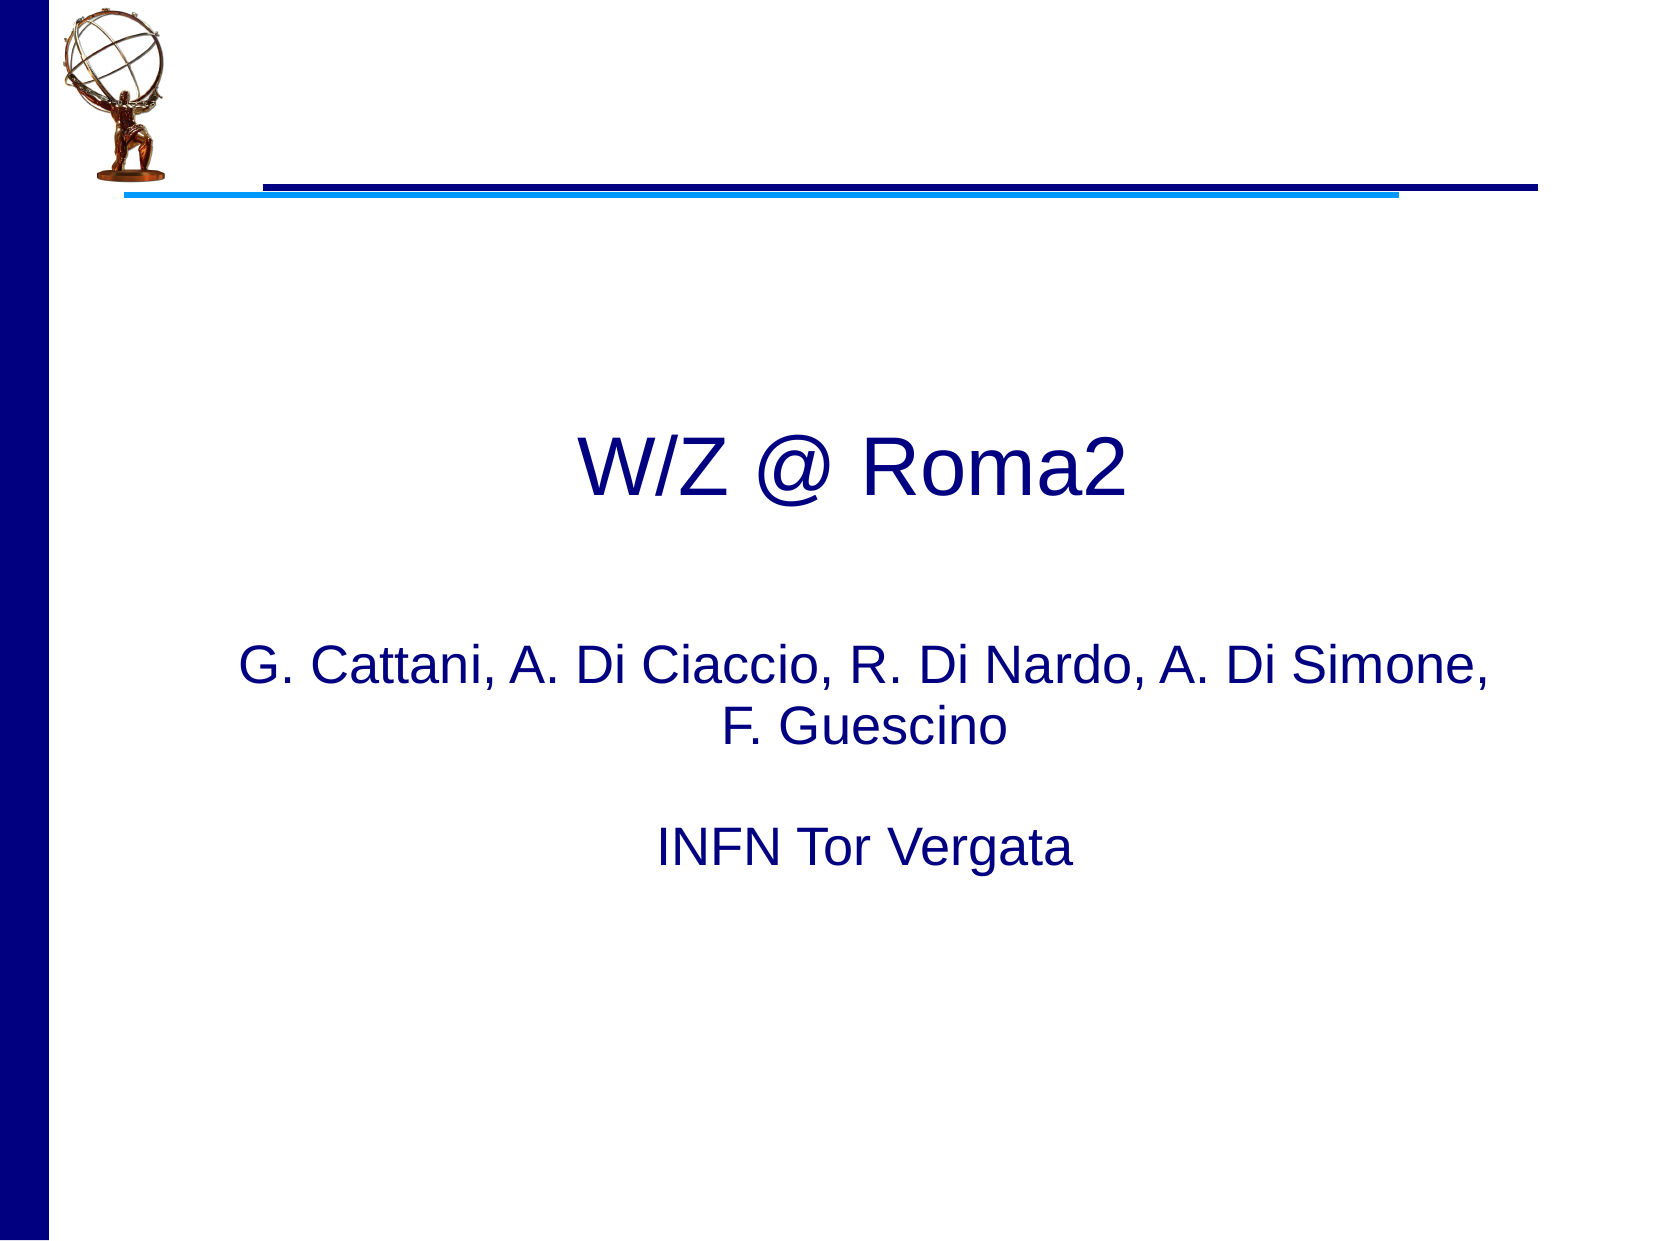

W/Z @ Roma2
G. Cattani, A. Di Ciaccio, R. Di Nardo, A. Di Simone,
F. Guescino
INFN Tor Vergata